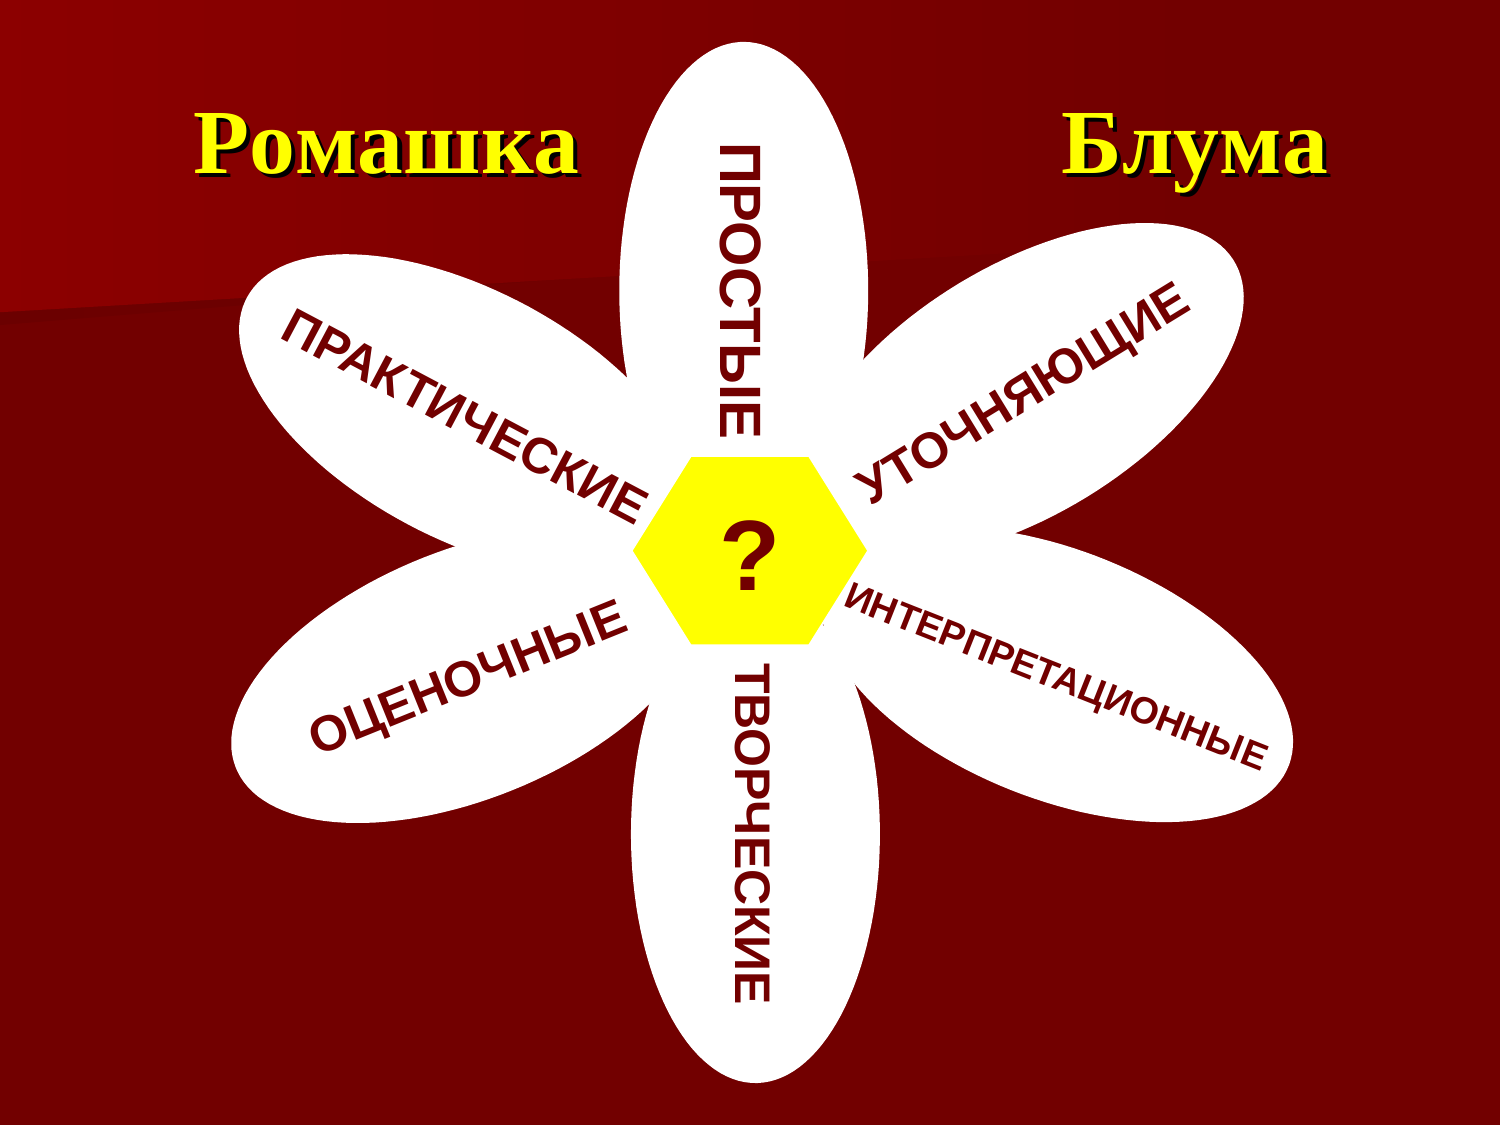

# Ромашка Блума
ПРОСТЫЕ
УТОЧНЯЮЩИЕ
ПРАКТИЧЕСКИЕ
?
ОЦЕНОЧНЫЕ
ИНТЕРПРЕТАЦИОННЫЕ
ТВОРЧЕСКИЕ